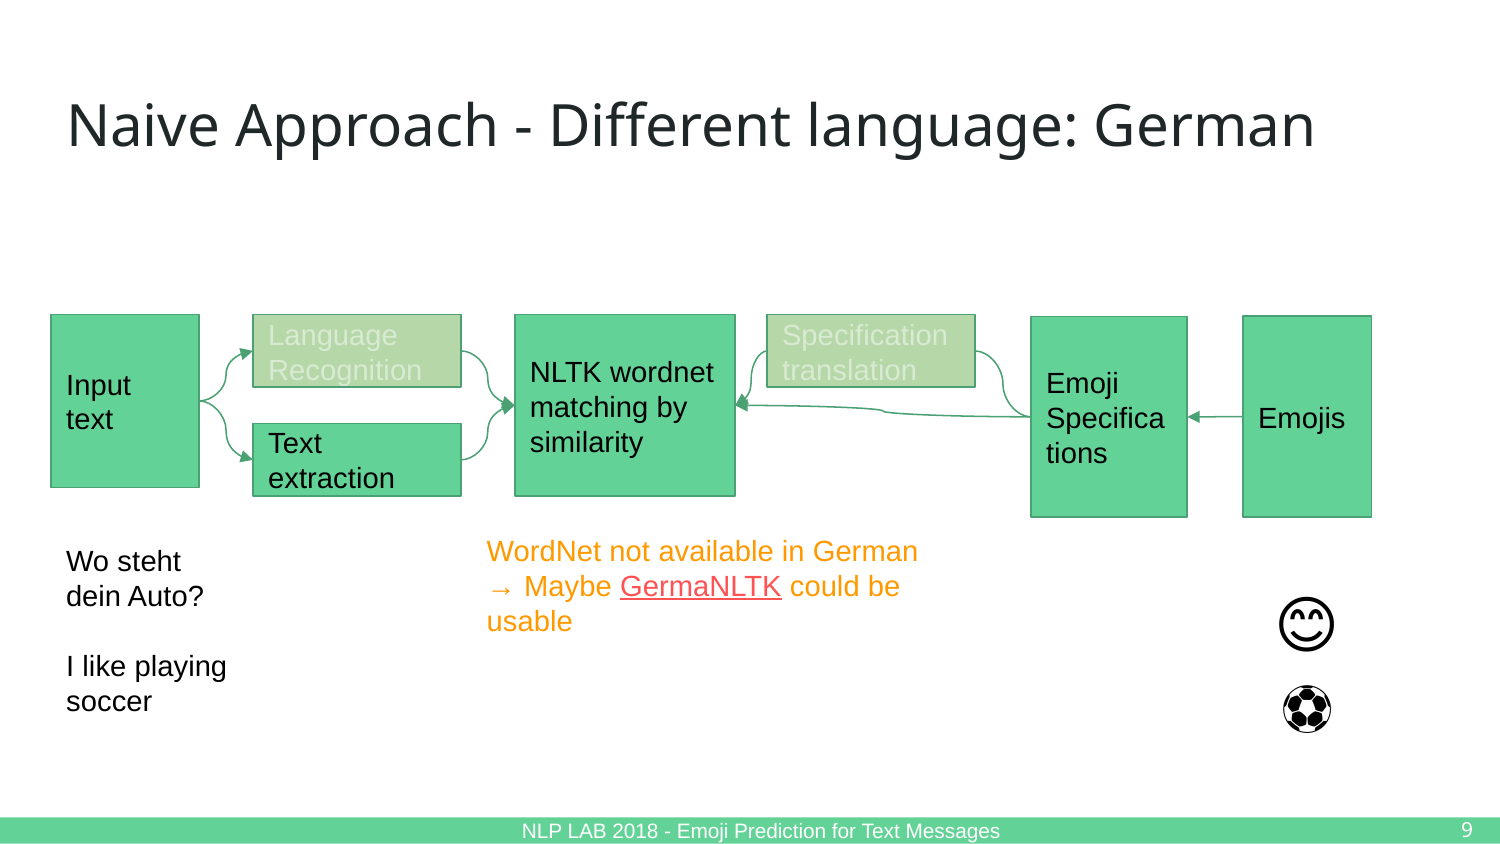

# Naive Approach - Different language: German
Input text
Language Recognition
NLTK wordnet matching by similarity
Specification translation
Emojis
Emoji Specifications
Text extraction
WordNet not available in German
→ Maybe GermaNLTK could be usable
Wo steht dein Auto?
I like playing soccer
😊🚐
⚽